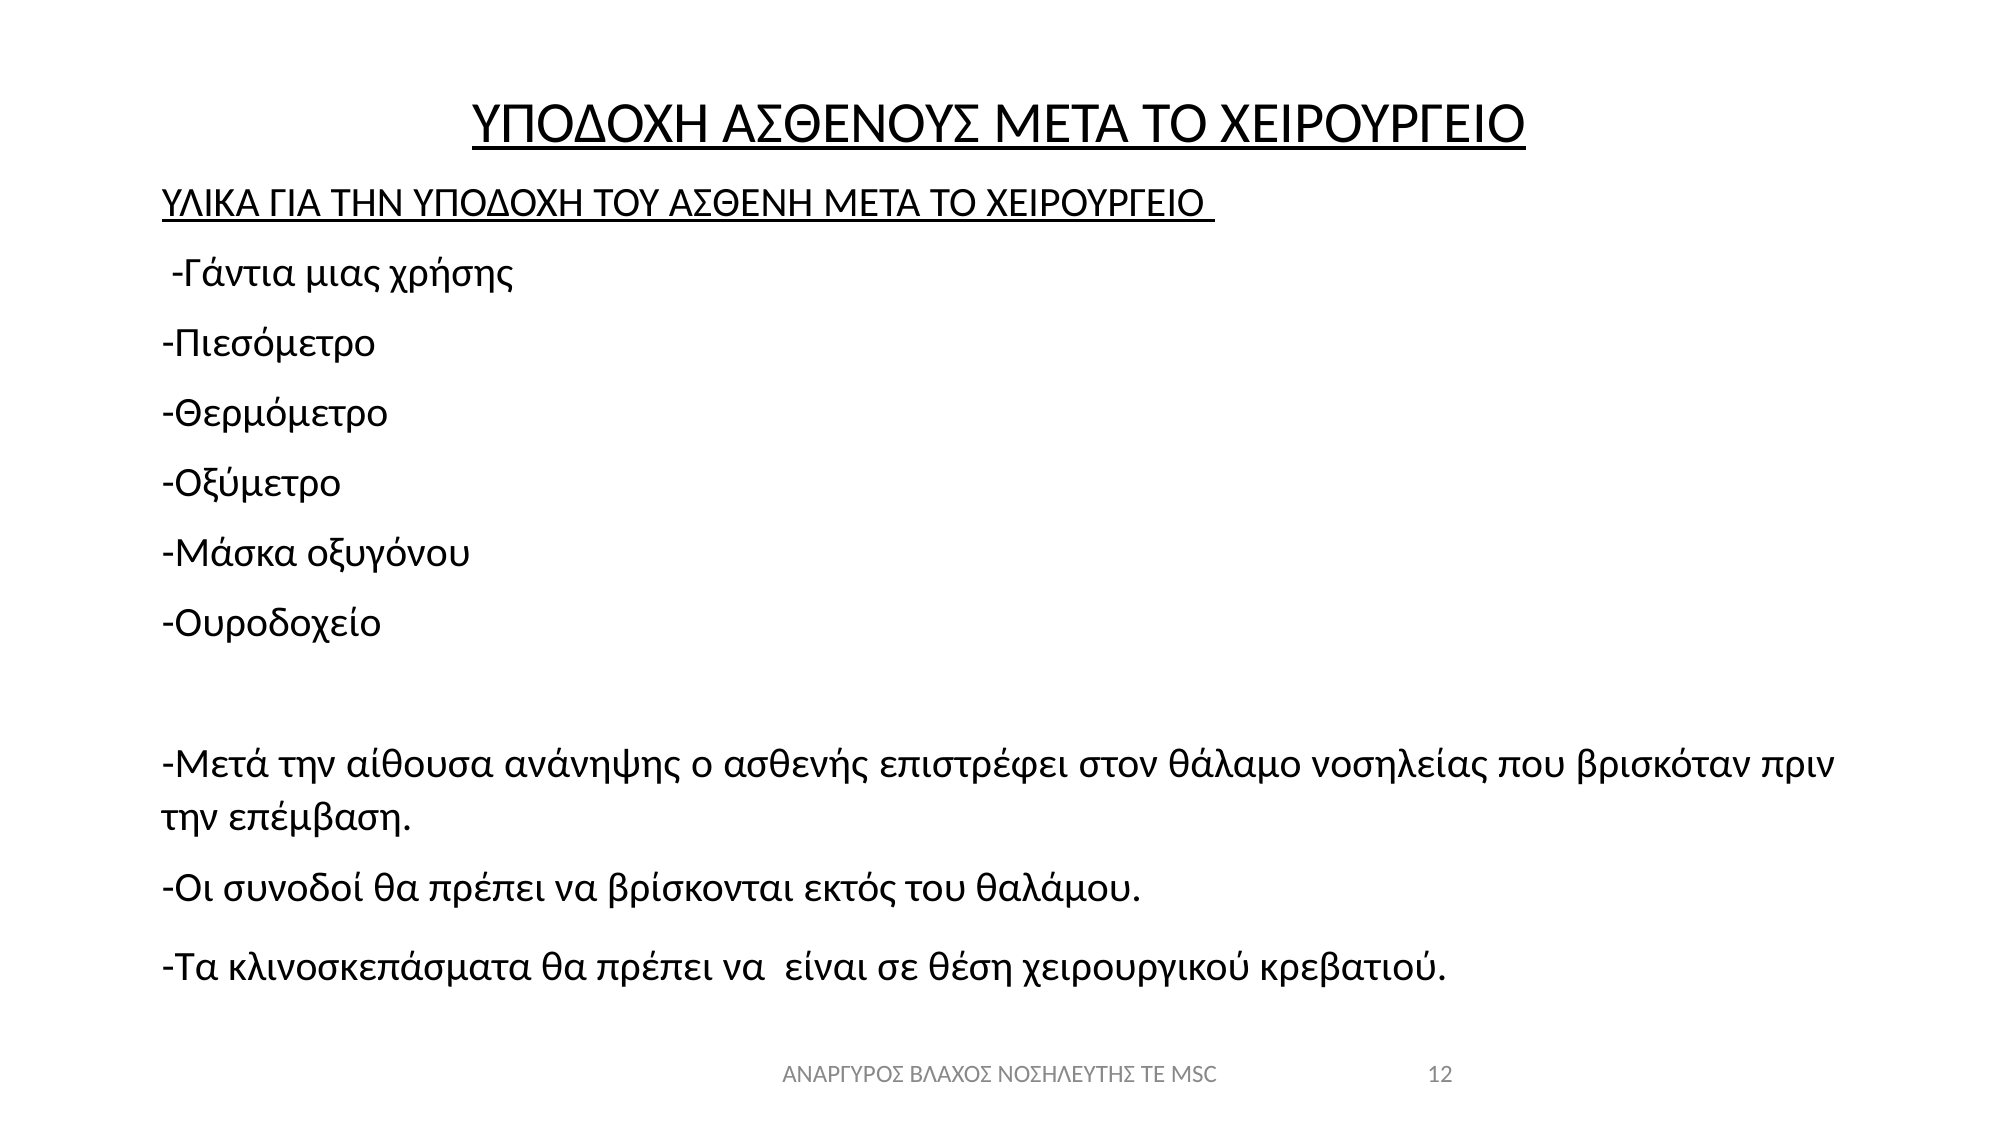

ΥΠΟΔΟΧΗ ΑΣΘΕΝΟΥΣ ΜΕΤΑ ΤΟ ΧΕΙΡΟΥΡΓΕΙΟ
ΥΛΙΚΑ ΓΙΑ ΤΗΝ ΥΠΟΔΟΧΗ ΤΟΥ ΑΣΘΕΝΗ ΜΕΤΑ ΤΟ ΧΕΙΡΟΥΡΓΕΙΟ
 -Γάντια μιας χρήσης
-Πιεσόμετρο
-Θερμόμετρο
-Οξύμετρο
-Μάσκα οξυγόνου
-Ουροδοχείο
-Μετά την αίθουσα ανάνηψης ο ασθενής επιστρέφει στον θάλαμο νοσηλείας που βρισκόταν πριν την επέμβαση.
-Οι συνοδοί θα πρέπει να βρίσκονται εκτός του θαλάμου.
-Τα κλινοσκεπάσματα θα πρέπει να είναι σε θέση χειρουργικού κρεβατιού.
ΑΝΑΡΓΥΡΟΣ ΒΛΑΧΟΣ ΝΟΣΗΛΕΥΤΗΣ ΤΕ ΜSC